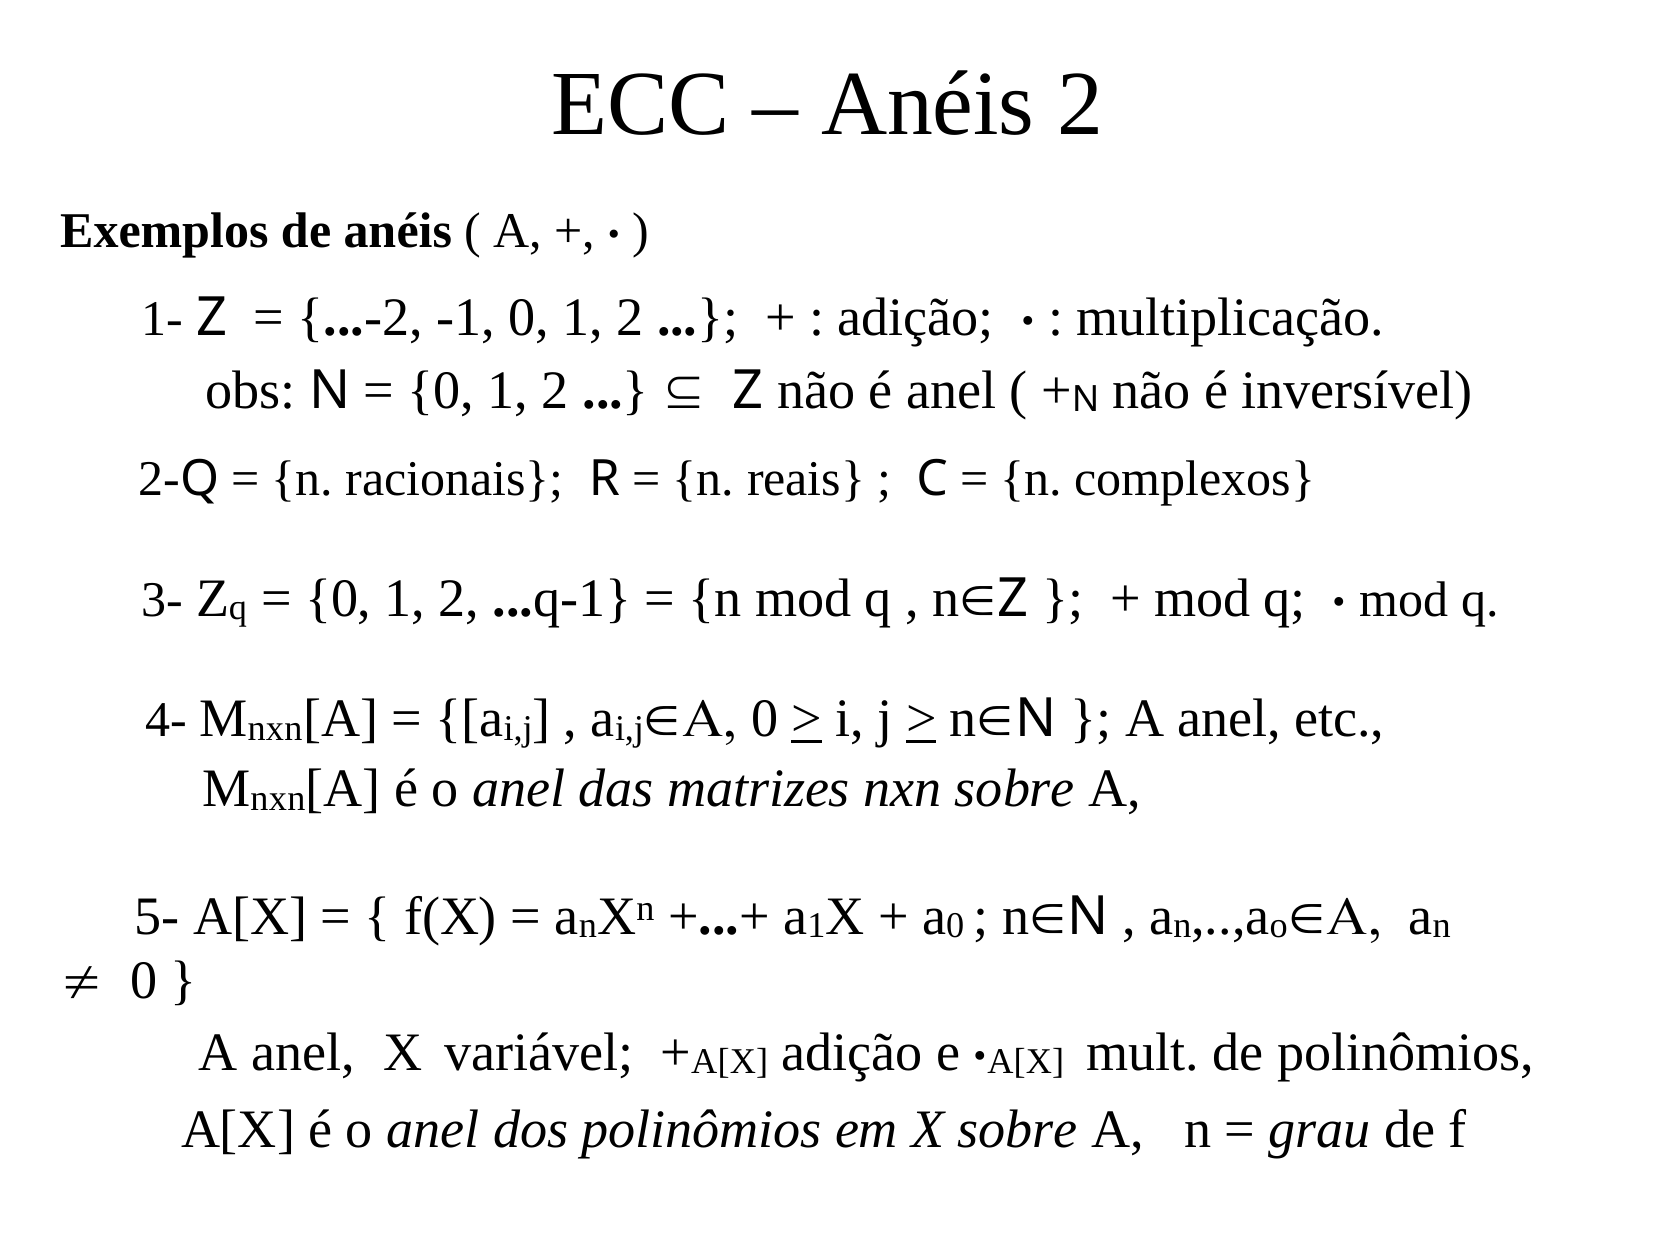

# ECC – Anéis 2
Exemplos de anéis ( A, +, . )
1- Z = {...-2, -1, 0, 1, 2 ...}; + : adição; . : multiplicação.
obs: N = {0, 1, 2 ...} Z não é anel ( +N não é inversível)
2-Q = {n. racionais}; R = {n. reais} ; C = {n. complexos}
3- Zq = {0, 1, 2, ...q-1} = {n mod q , nÎZ }; + mod q; . mod q.
4- Mnxn[A] = {[ai,j] , ai,jÎA, 0 > i, j > nÎN }; A anel, etc.,
Mnxn[A] é o anel das matrizes nxn sobre A,
5- A[X] = { f(X) = anXn +...+ a1X + a0 ; nÎN , an,..,aoÎA, an 0 }
A anel, X variável; +A[X] adição e .A[X] mult. de polinômios,
A[X] é o anel dos polinômios em X sobre A, n = grau de f